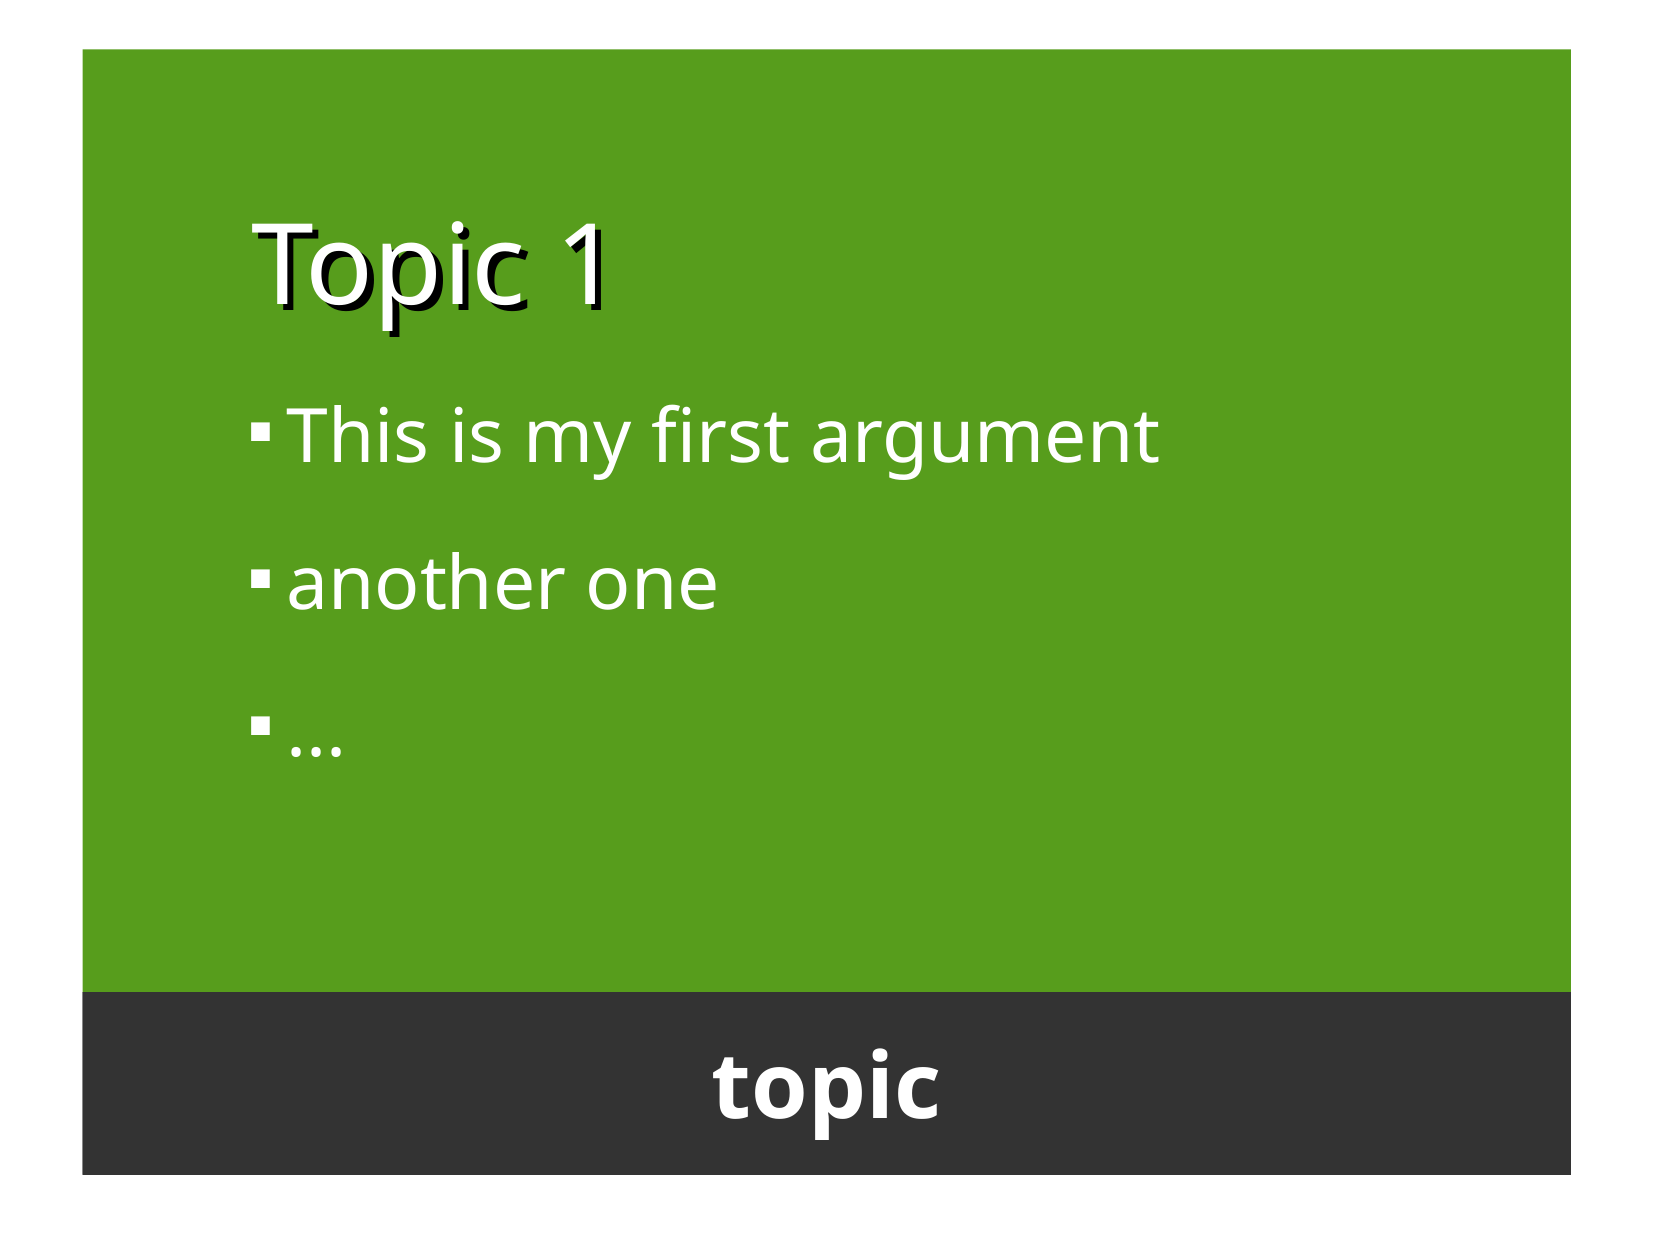

Topic 1
This is my first argument
another one
...
# topic